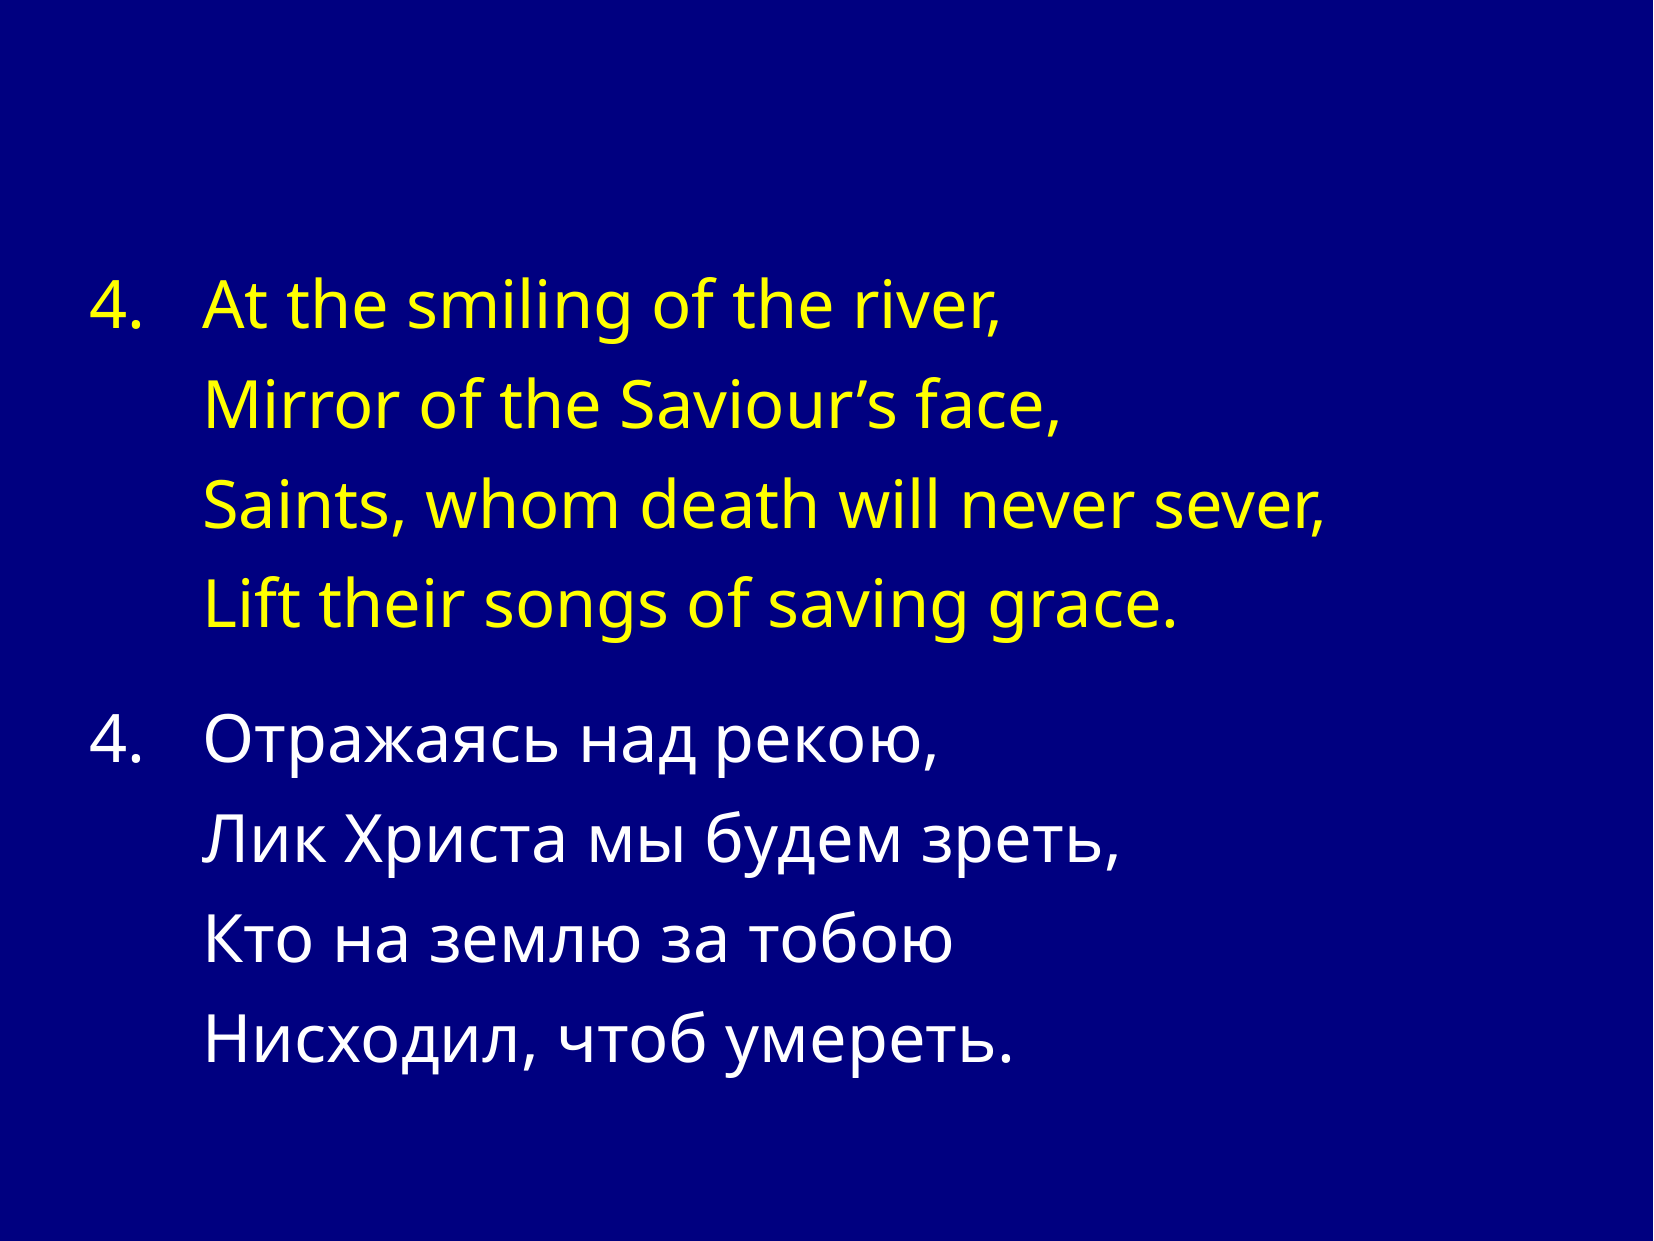

4.	At the smiling of the river,
	Mirror of the Saviour’s face,
	Saints, whom death will never sever,
	Lift their songs of saving grace.
4.	Отражаясь над рекою,
	Лик Христа мы будем зреть,
	Кто на землю за тобою
	Нисходил, чтоб умереть.